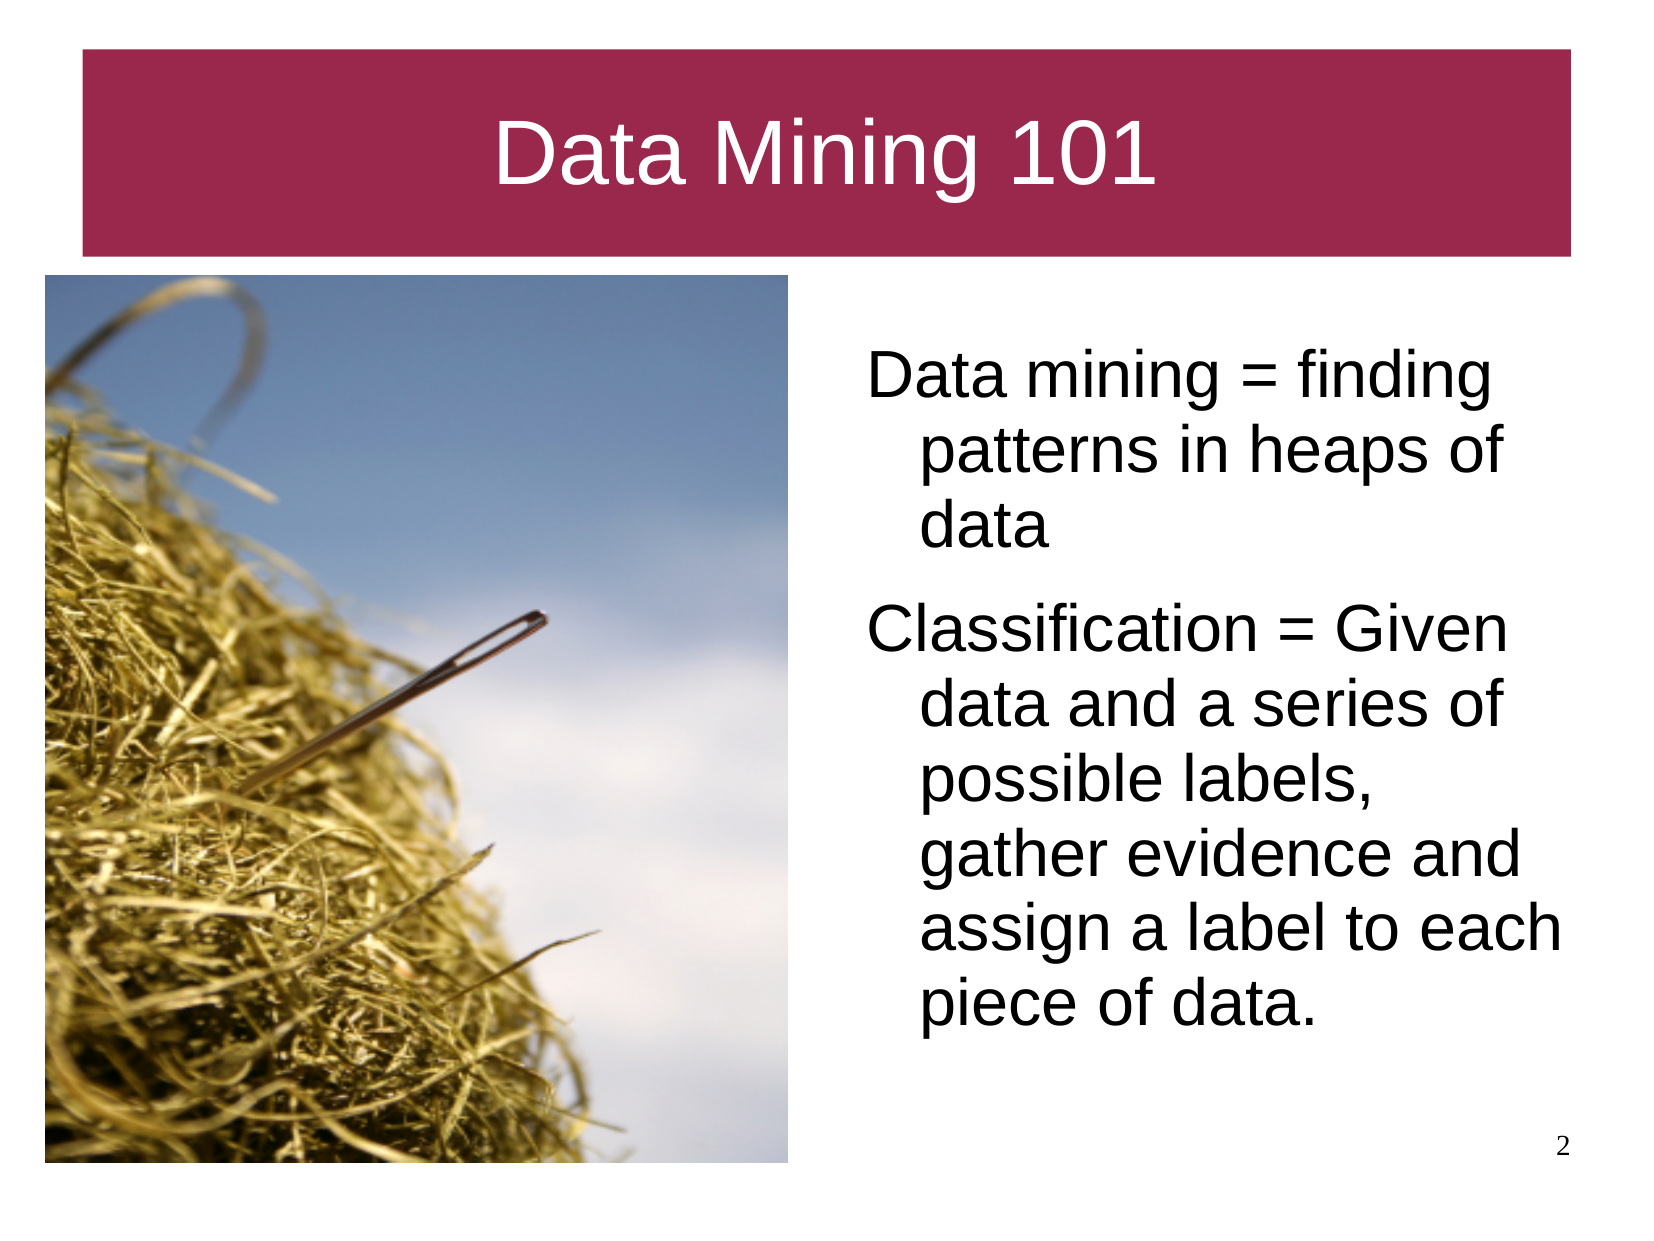

# Data Mining 101
Data mining = finding patterns in heaps of data
Classification = Given data and a series of possible labels, gather evidence and assign a label to each piece of data.
2